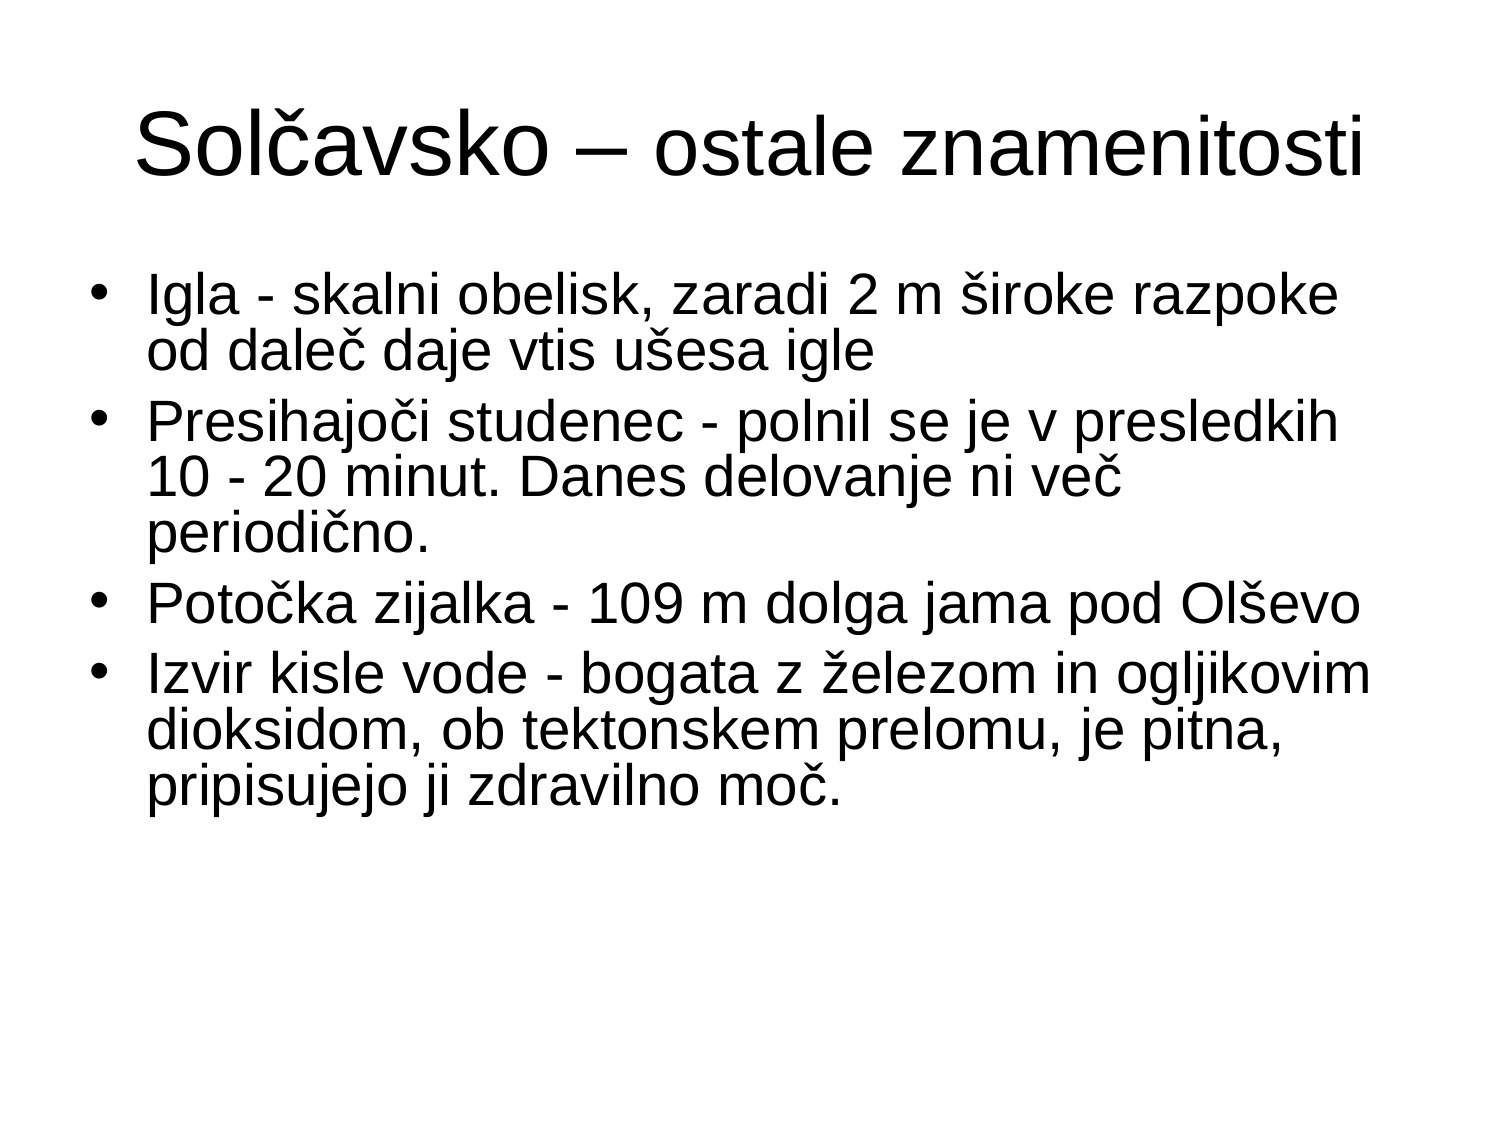

# Solčavsko – ostale znamenitosti
Igla - skalni obelisk, zaradi 2 m široke razpoke od daleč daje vtis ušesa igle
Presihajoči studenec - polnil se je v presledkih 10 - 20 minut. Danes delovanje ni več periodično.
Potočka zijalka - 109 m dolga jama pod Olševo
Izvir kisle vode - bogata z železom in ogljikovim dioksidom, ob tektonskem prelomu, je pitna, pripisujejo ji zdravilno moč.